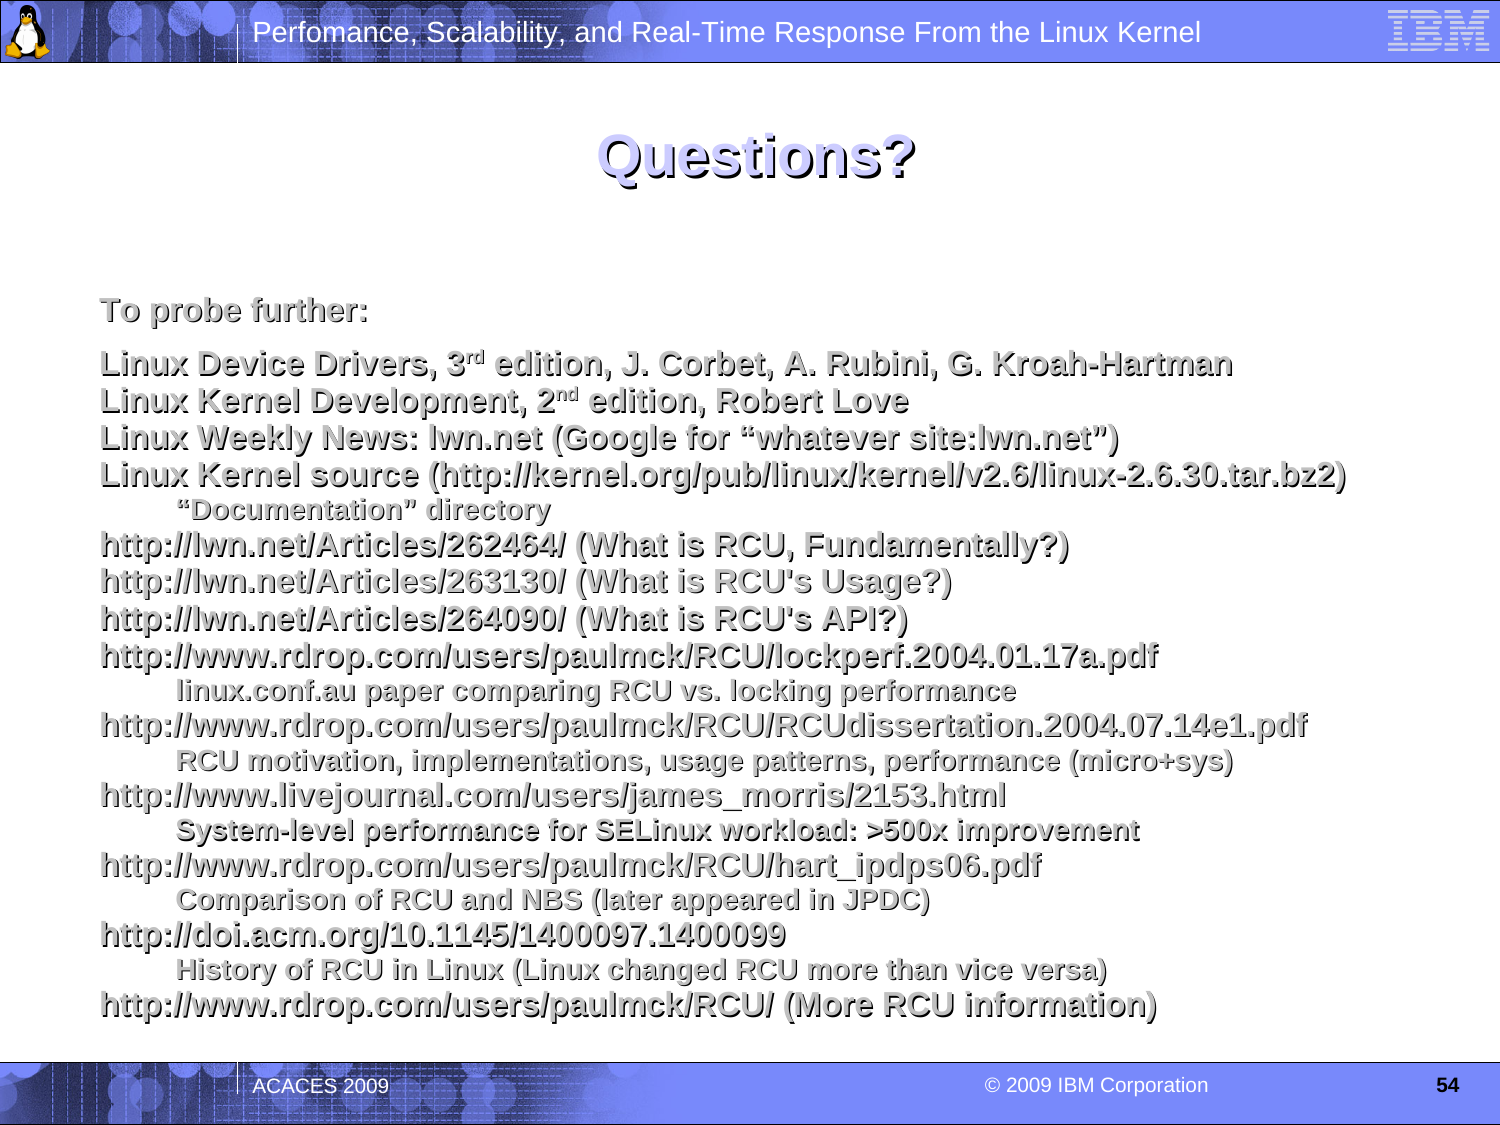

# Questions?
To probe further:
Linux Device Drivers, 3rd edition, J. Corbet, A. Rubini, G. Kroah-Hartman
Linux Kernel Development, 2nd edition, Robert Love
Linux Weekly News: lwn.net (Google for “whatever site:lwn.net”)
Linux Kernel source (http://kernel.org/pub/linux/kernel/v2.6/linux-2.6.30.tar.bz2)
“Documentation” directory
http://lwn.net/Articles/262464/ (What is RCU, Fundamentally?)
http://lwn.net/Articles/263130/ (What is RCU's Usage?)
http://lwn.net/Articles/264090/ (What is RCU's API?)
http://www.rdrop.com/users/paulmck/RCU/lockperf.2004.01.17a.pdf
linux.conf.au paper comparing RCU vs. locking performance
http://www.rdrop.com/users/paulmck/RCU/RCUdissertation.2004.07.14e1.pdf
RCU motivation, implementations, usage patterns, performance (micro+sys)
http://www.livejournal.com/users/james_morris/2153.html
System-level performance for SELinux workload: >500x improvement
http://www.rdrop.com/users/paulmck/RCU/hart_ipdps06.pdf
Comparison of RCU and NBS (later appeared in JPDC)
http://doi.acm.org/10.1145/1400097.1400099
History of RCU in Linux (Linux changed RCU more than vice versa)
http://www.rdrop.com/users/paulmck/RCU/ (More RCU information)
54